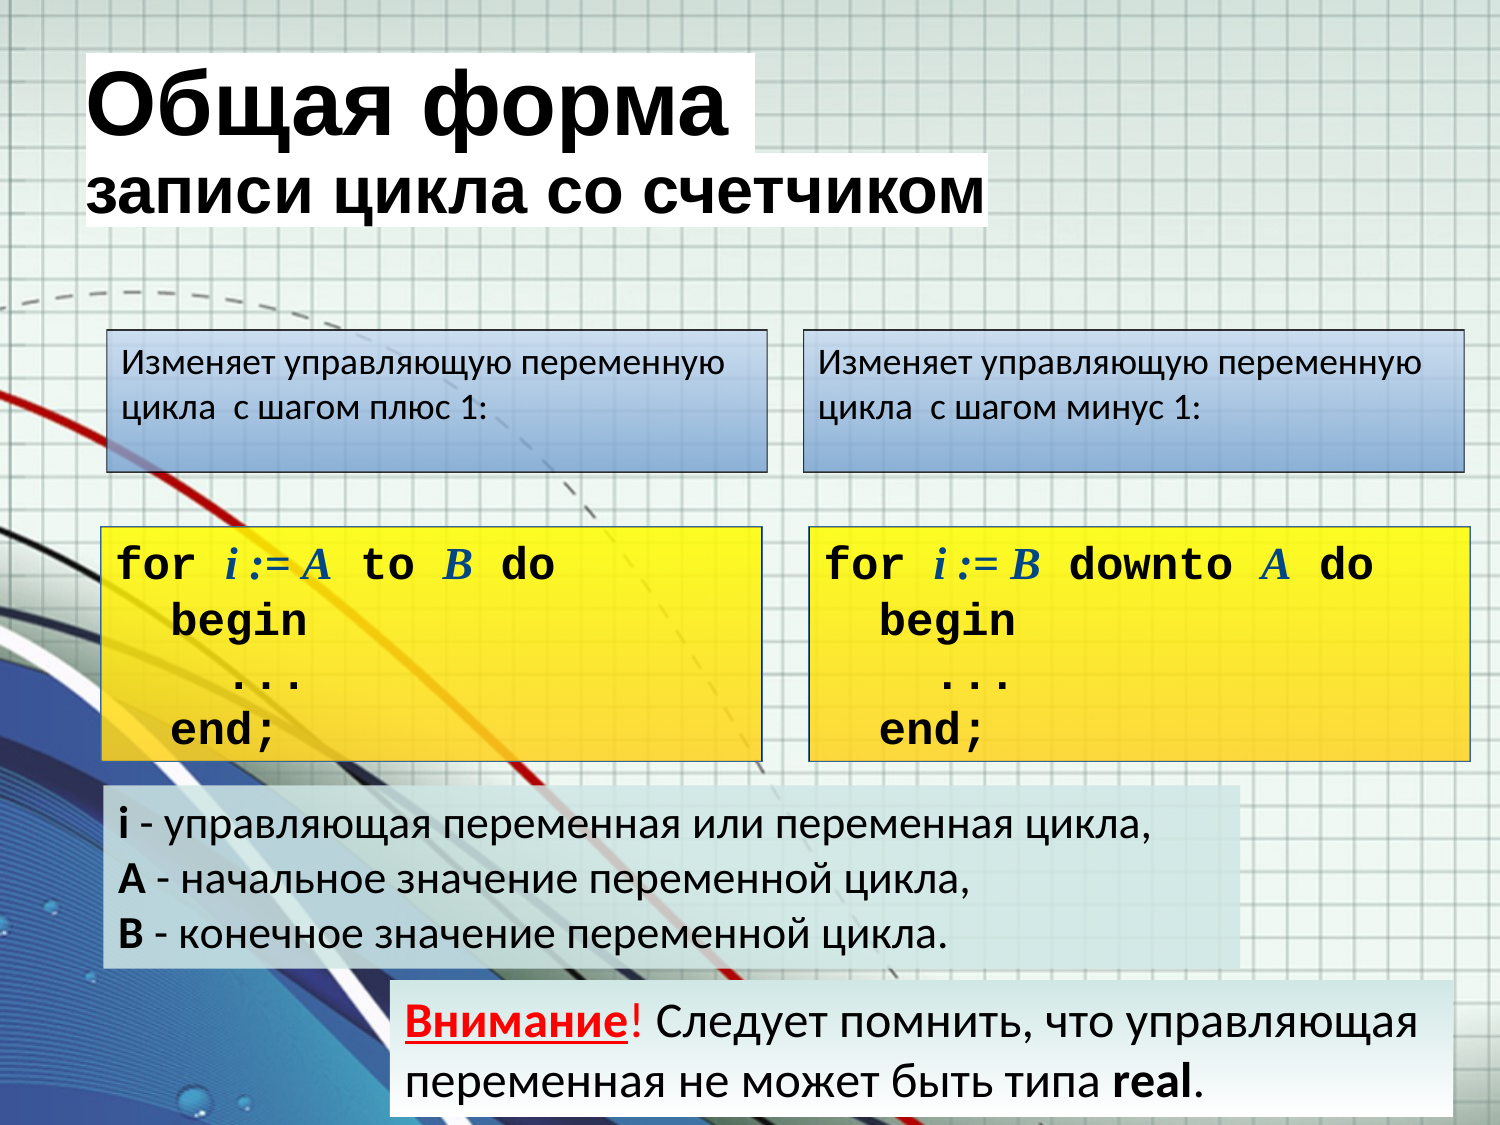

# Общая форма записи цикла со счетчиком
Изменяет управляющую переменную цикла с шагом плюс 1:
Изменяет управляющую переменную цикла с шагом минус 1:
for i := A to B do
  begin
    ...
  end;
for i := B downto A do
  begin
    ...
  end;
i - управляющая переменная или переменная цикла,
А - начальное значение переменной цикла,
В - конечное значение переменной цикла.
Внимание! Следует помнить, что управляющая переменная не может быть типа real.